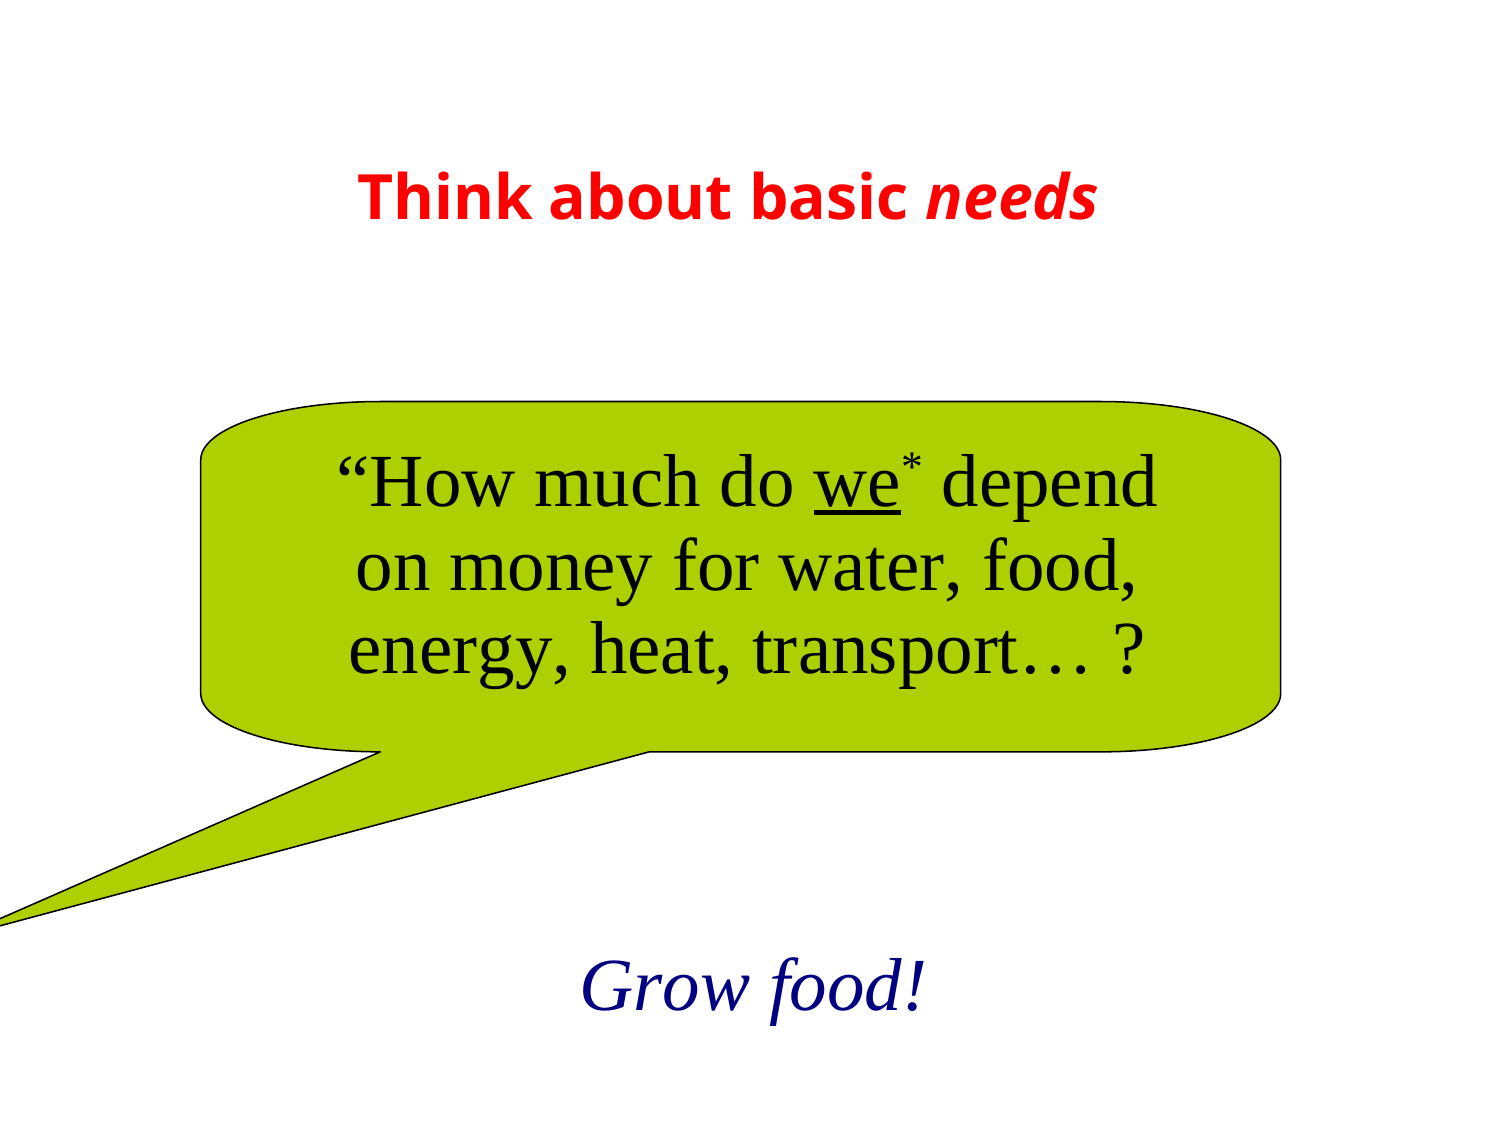

Think about basic needs
“How much do we* depend on money for water, food, energy, heat, transport… ?
Grow food!